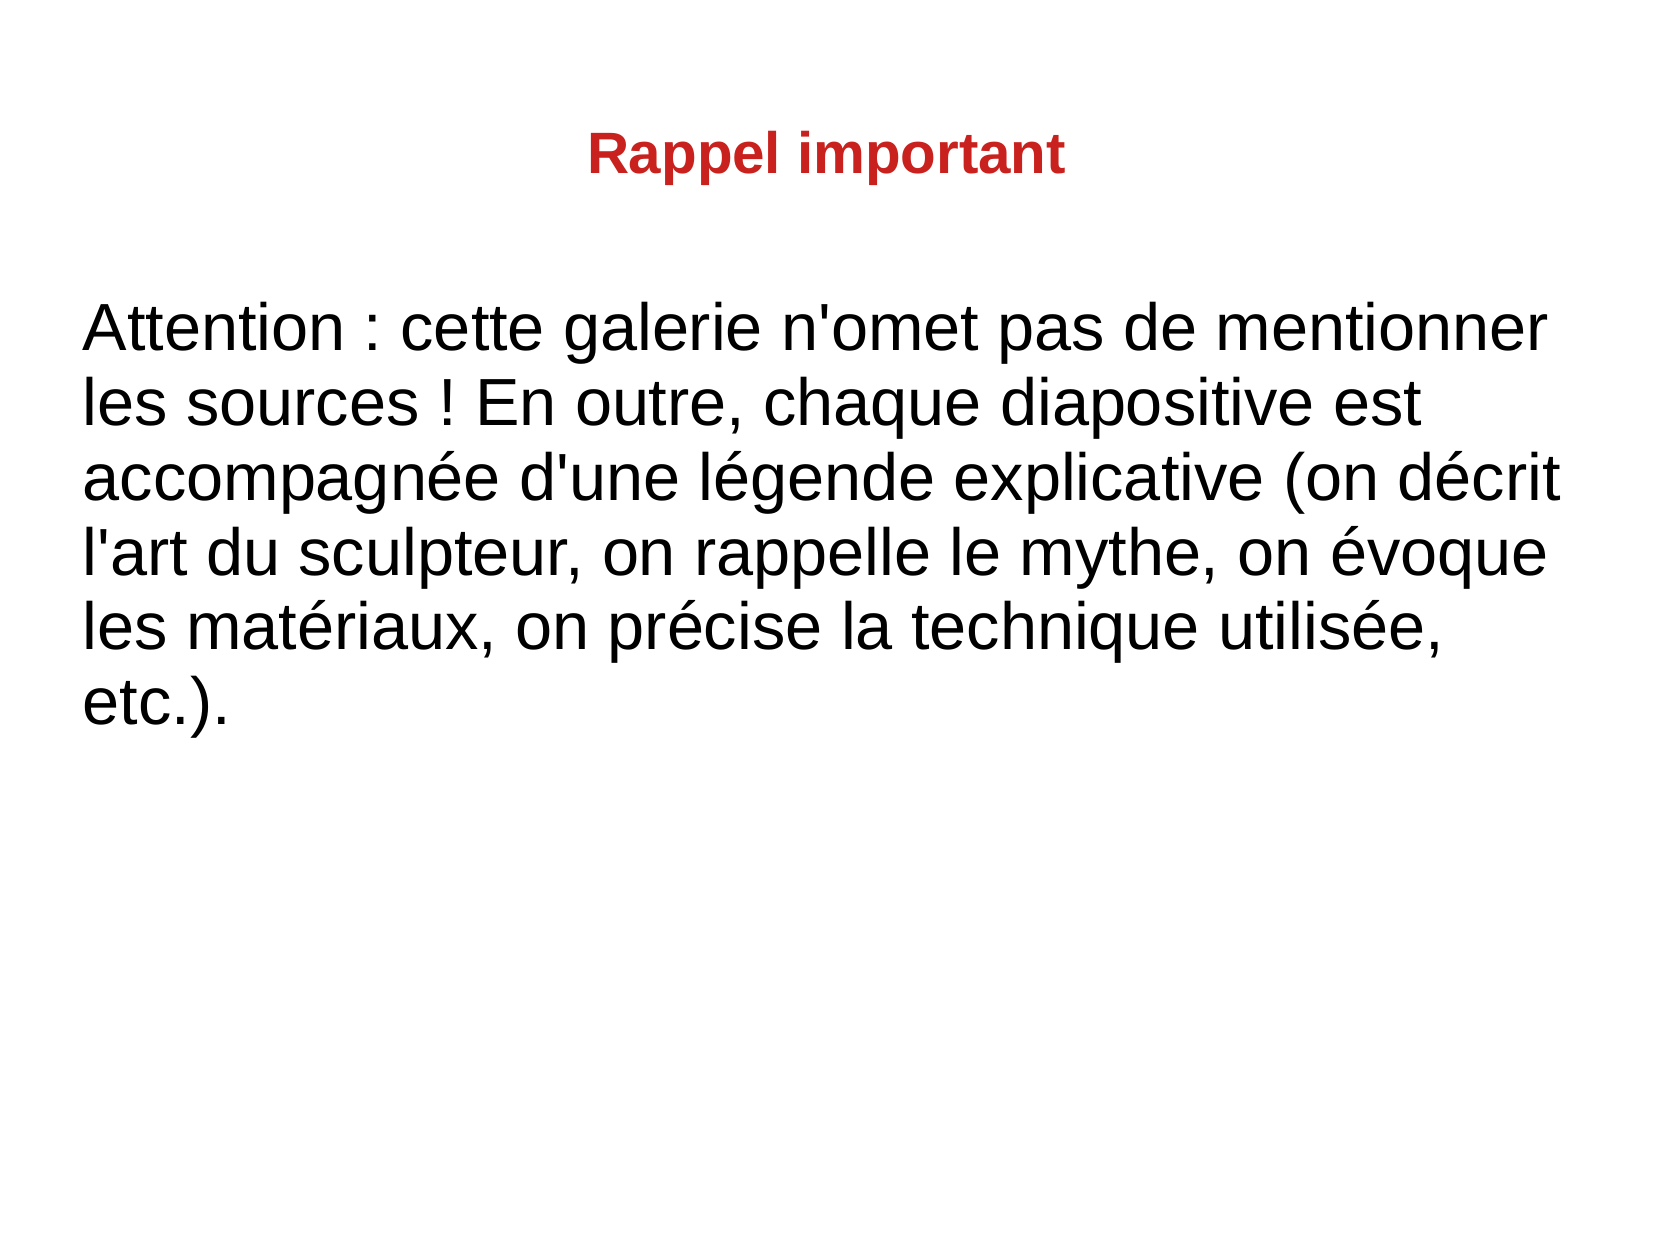

# Rappel important
Attention : cette galerie n'omet pas de mentionner les sources ! En outre, chaque diapositive est accompagnée d'une légende explicative (on décrit l'art du sculpteur, on rappelle le mythe, on évoque les matériaux, on précise la technique utilisée, etc.).